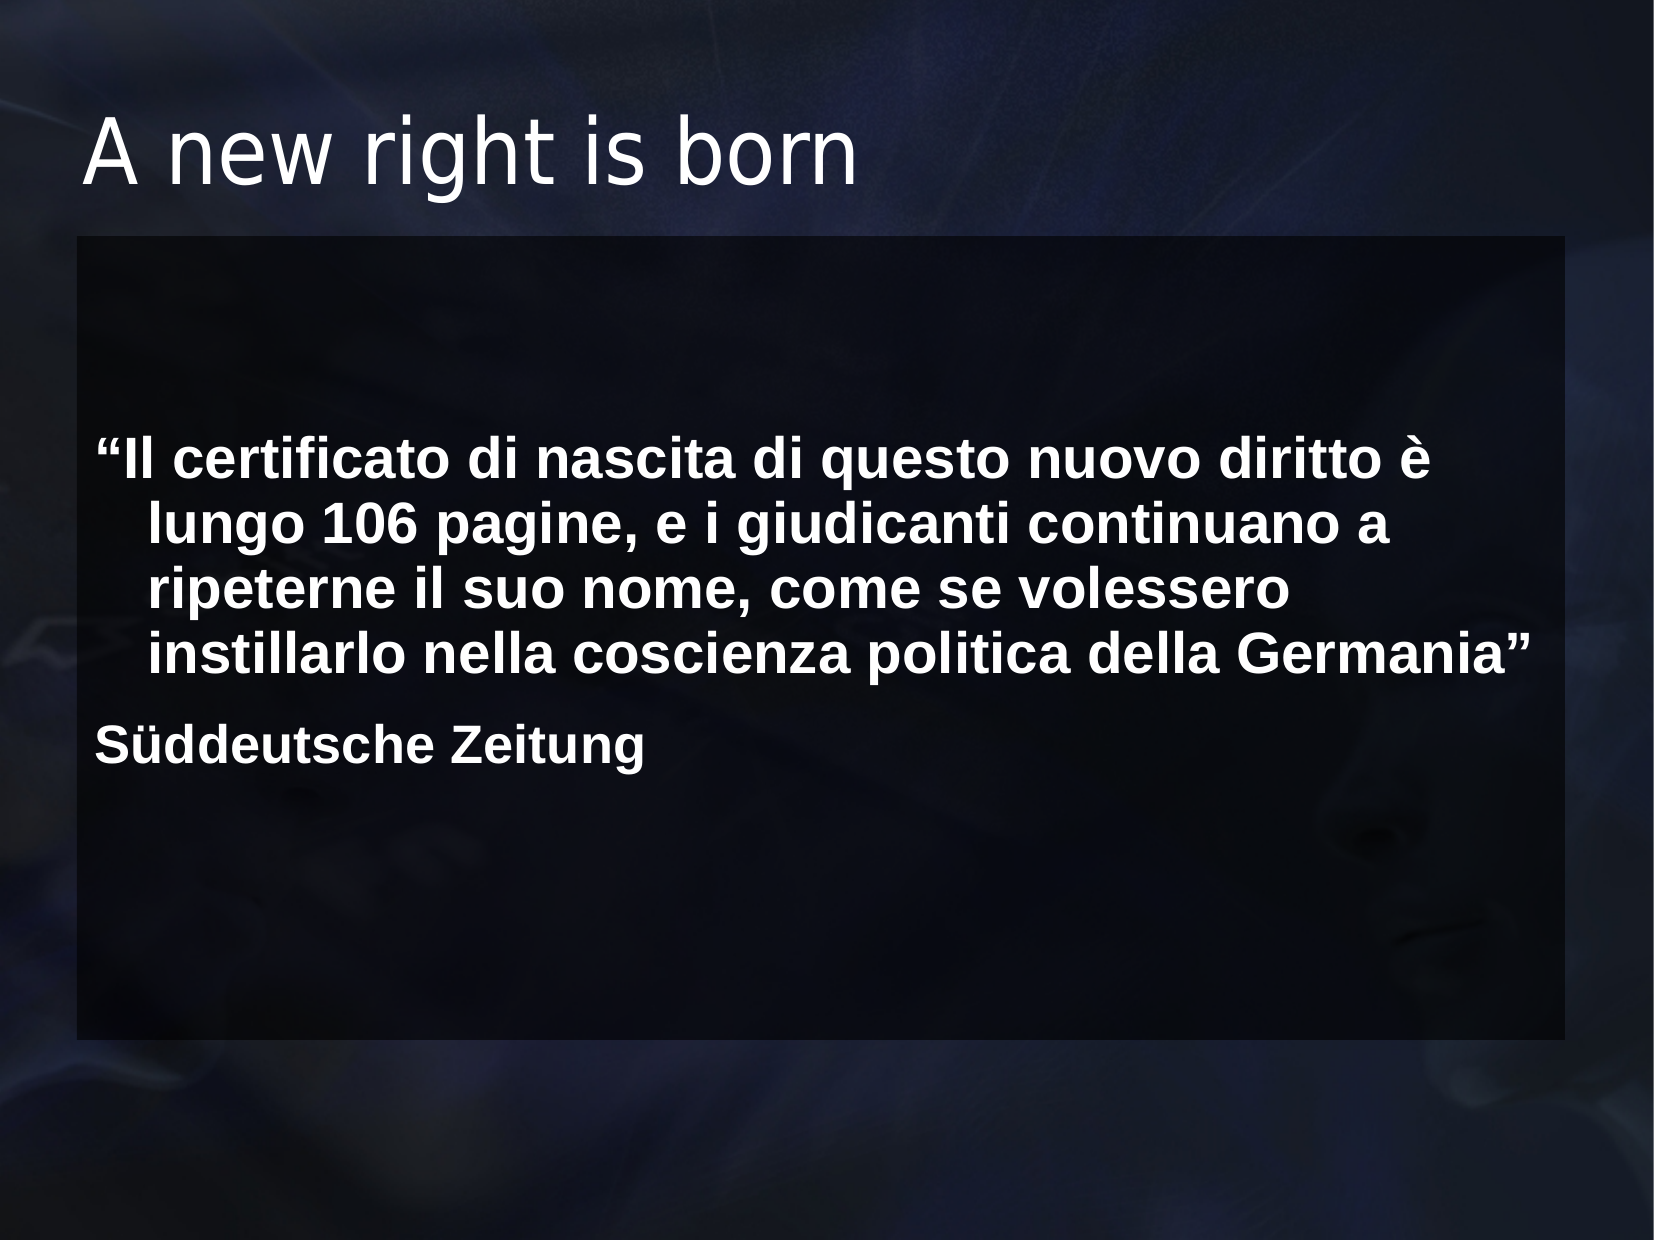

# A new right is born
“Il certificato di nascita di questo nuovo diritto è lungo 106 pagine, e i giudicanti continuano a ripeterne il suo nome, come se volessero instillarlo nella coscienza politica della Germania”
Süddeutsche Zeitung